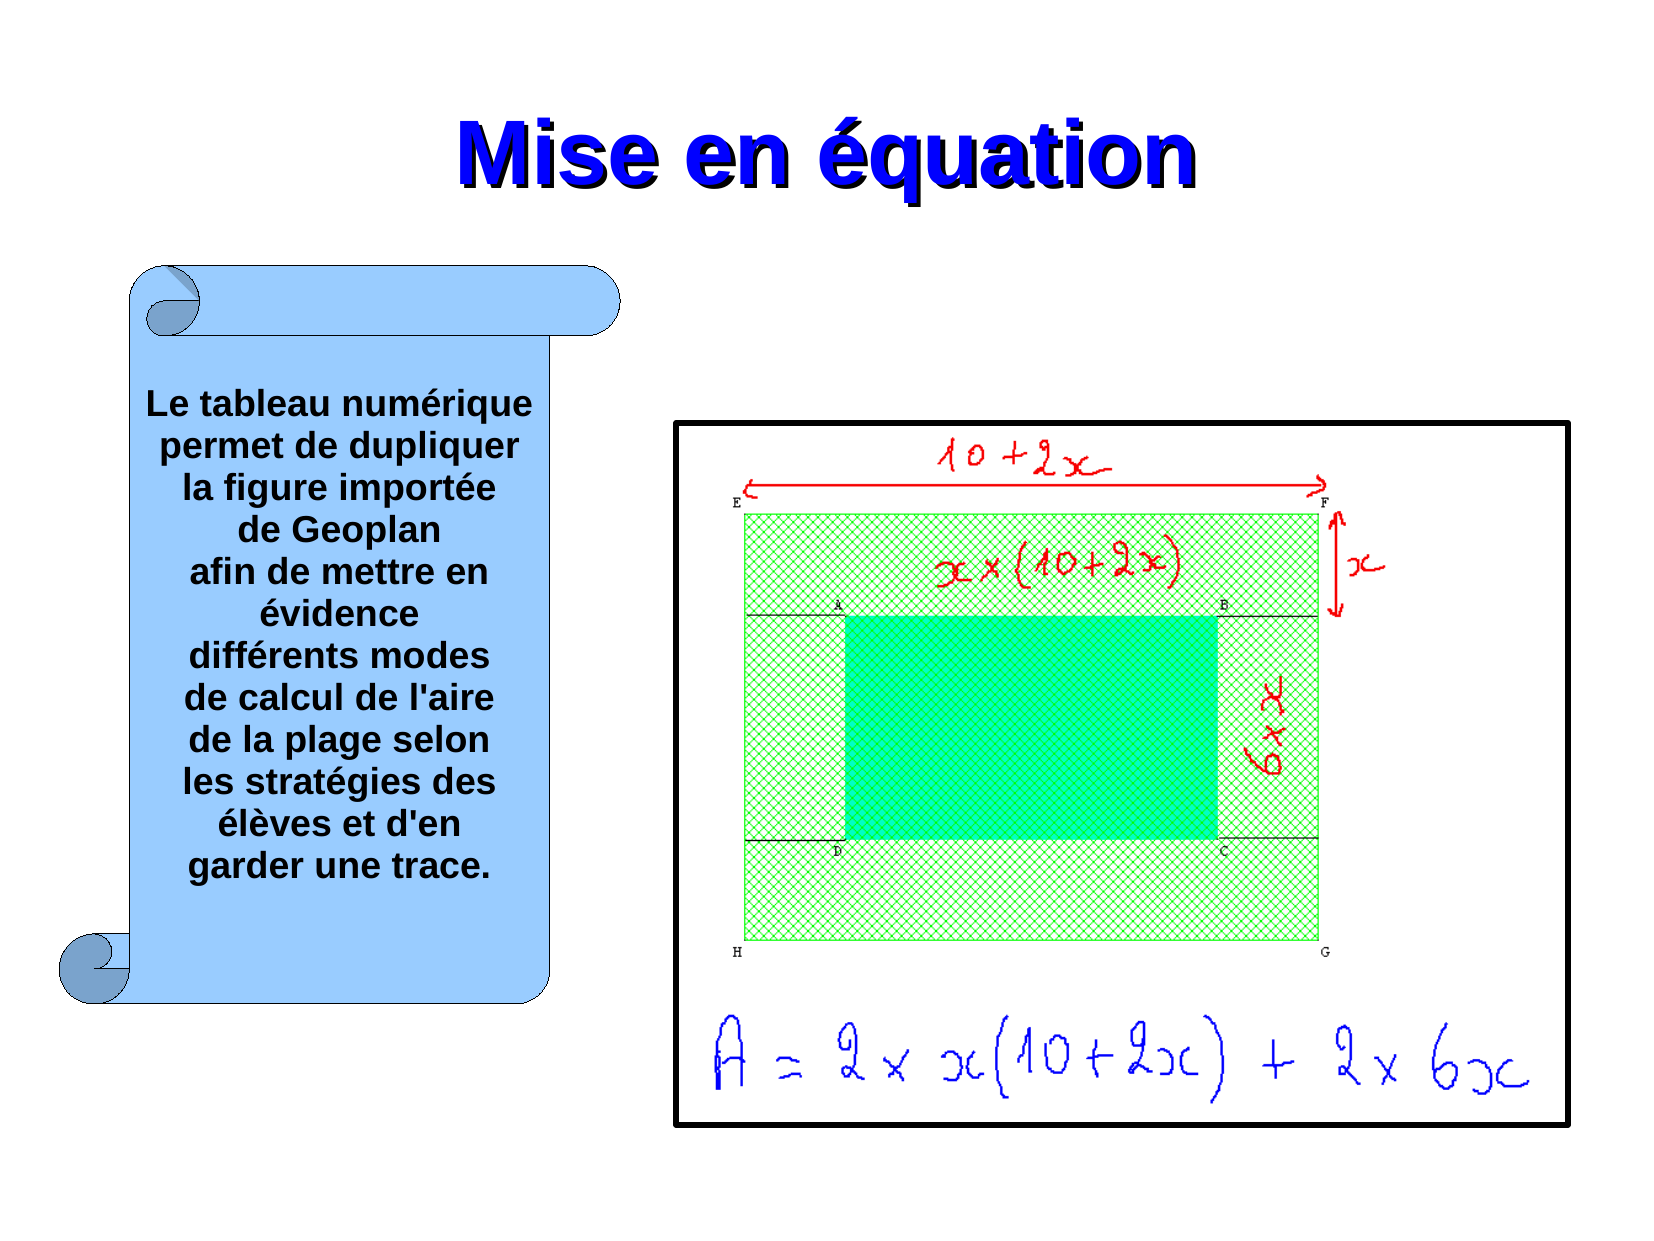

# Mise en équation
Le tableau numérique
permet de dupliquer
la figure importée
de Geoplan
afin de mettre en
évidence
différents modes
de calcul de l'aire
de la plage selon
les stratégies des
élèves et d'en
garder une trace.